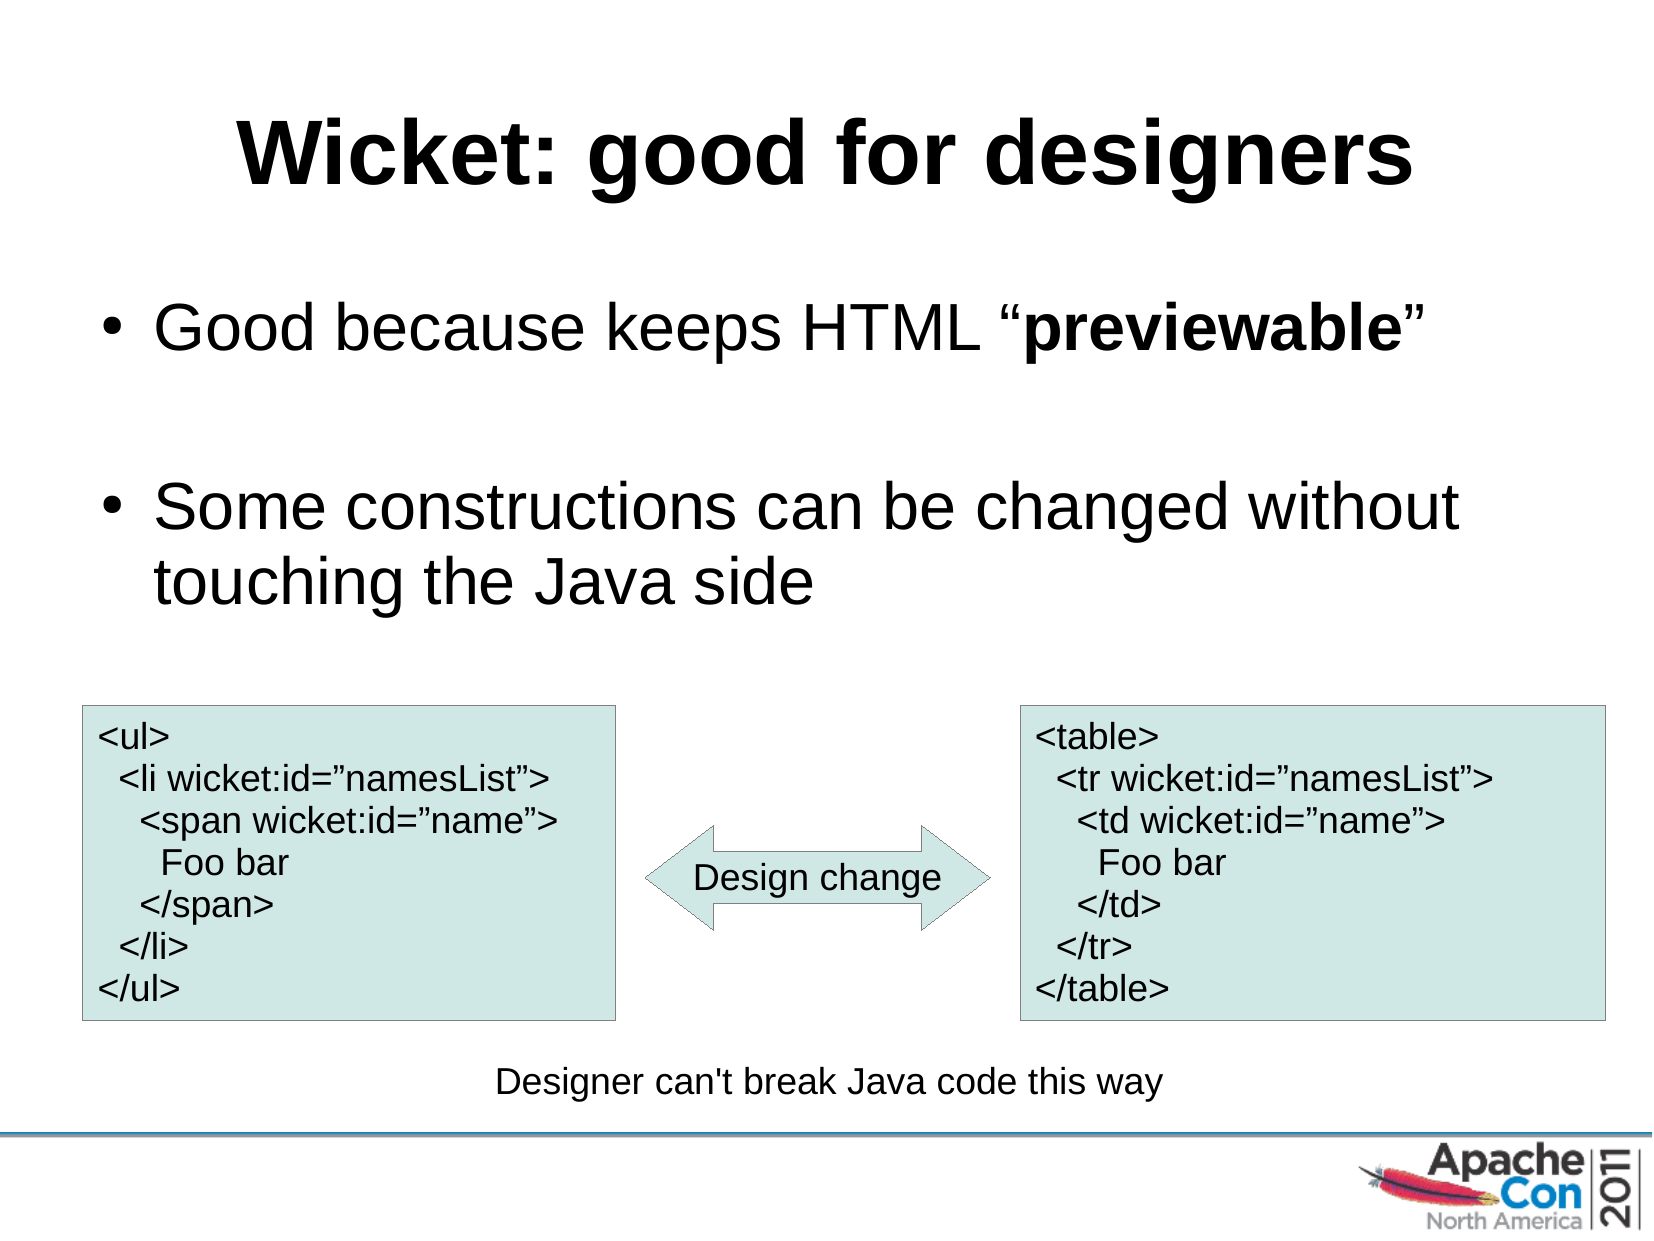

# Wicket: good for designers
Good because keeps HTML “previewable”
Some constructions can be changed without touching the Java side
<ul>
 <li wicket:id=”namesList”>
 <span wicket:id=”name”>
 Foo bar
 </span>
 </li>
</ul>
<table>
 <tr wicket:id=”namesList”>
 <td wicket:id=”name”>
 Foo bar
 </td>
 </tr>
</table>
Design change
Designer can't break Java code this way